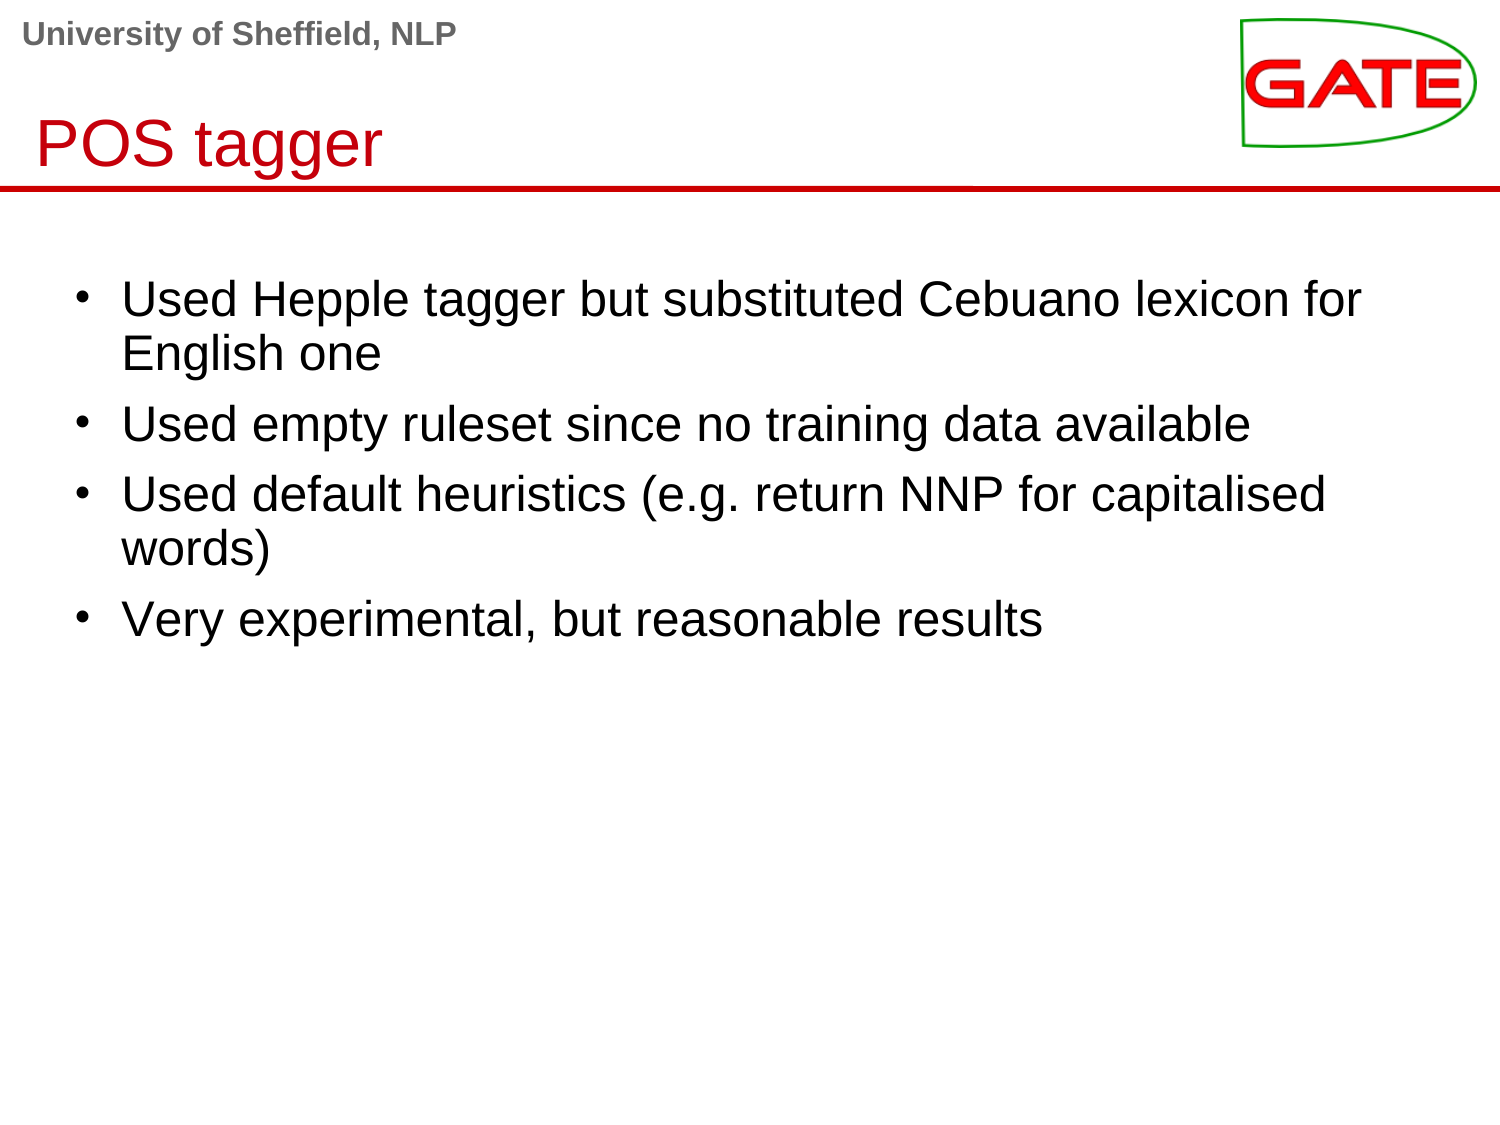

# POS tagger
Used Hepple tagger but substituted Cebuano lexicon for English one
Used empty ruleset since no training data available
Used default heuristics (e.g. return NNP for capitalised words)
Very experimental, but reasonable results